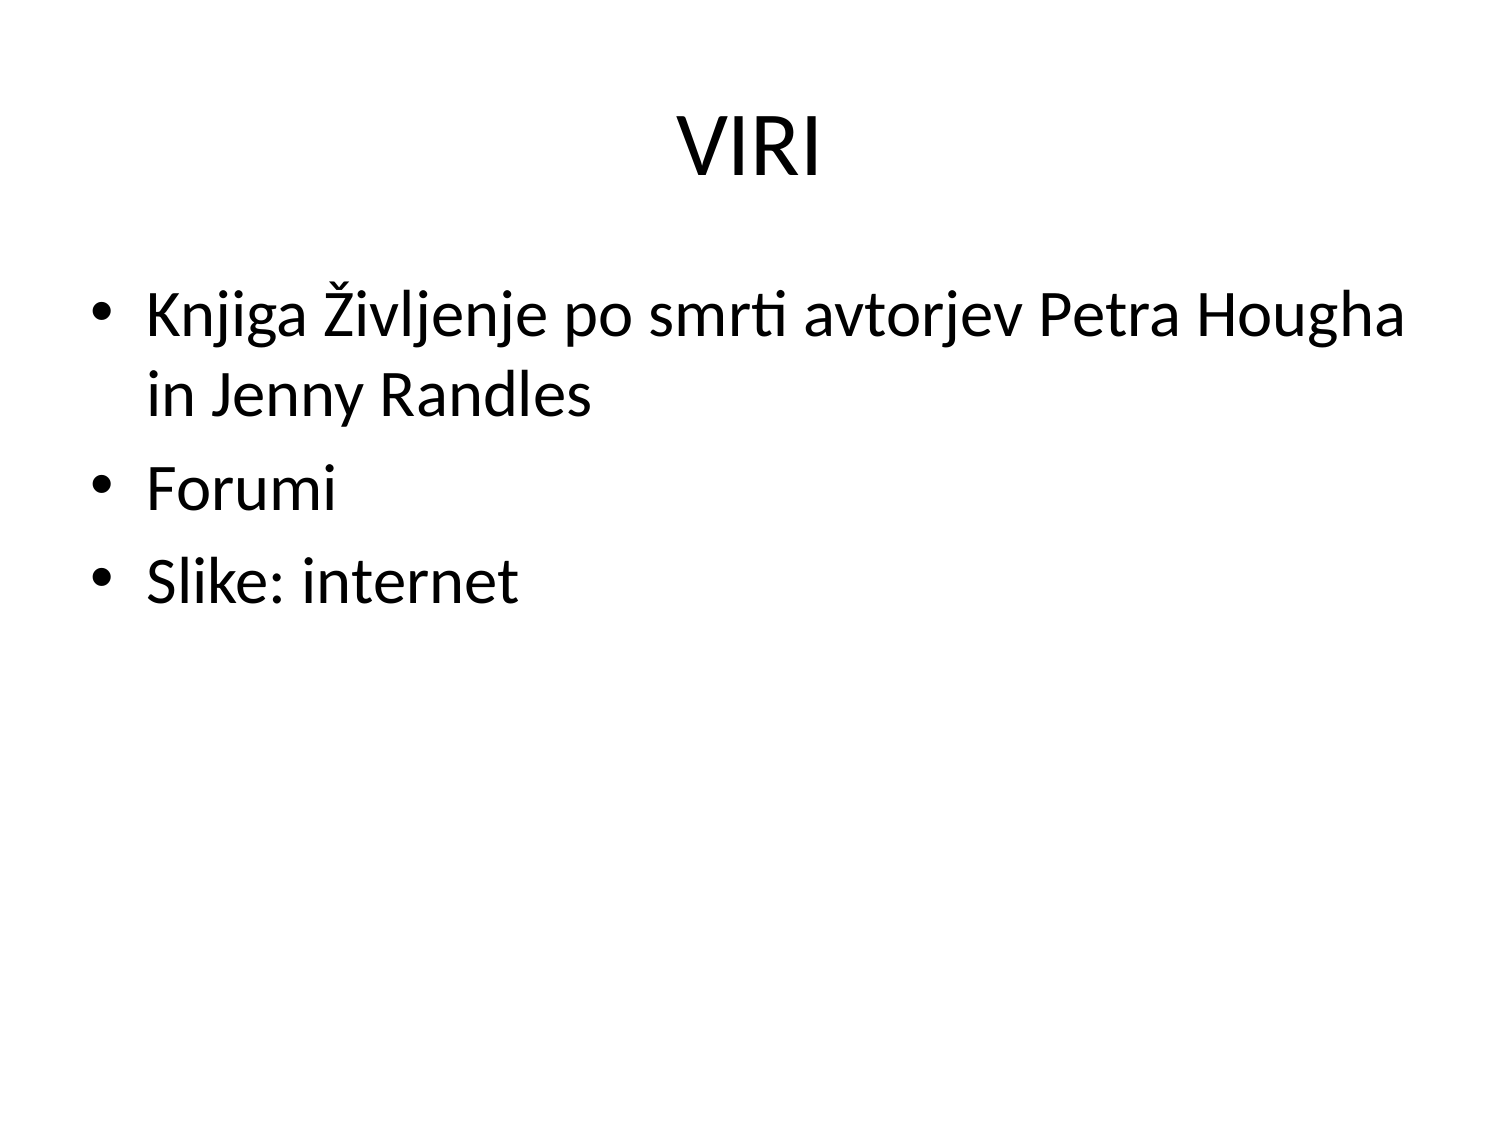

# VIRI
Knjiga Življenje po smrti avtorjev Petra Hougha in Jenny Randles
Forumi
Slike: internet